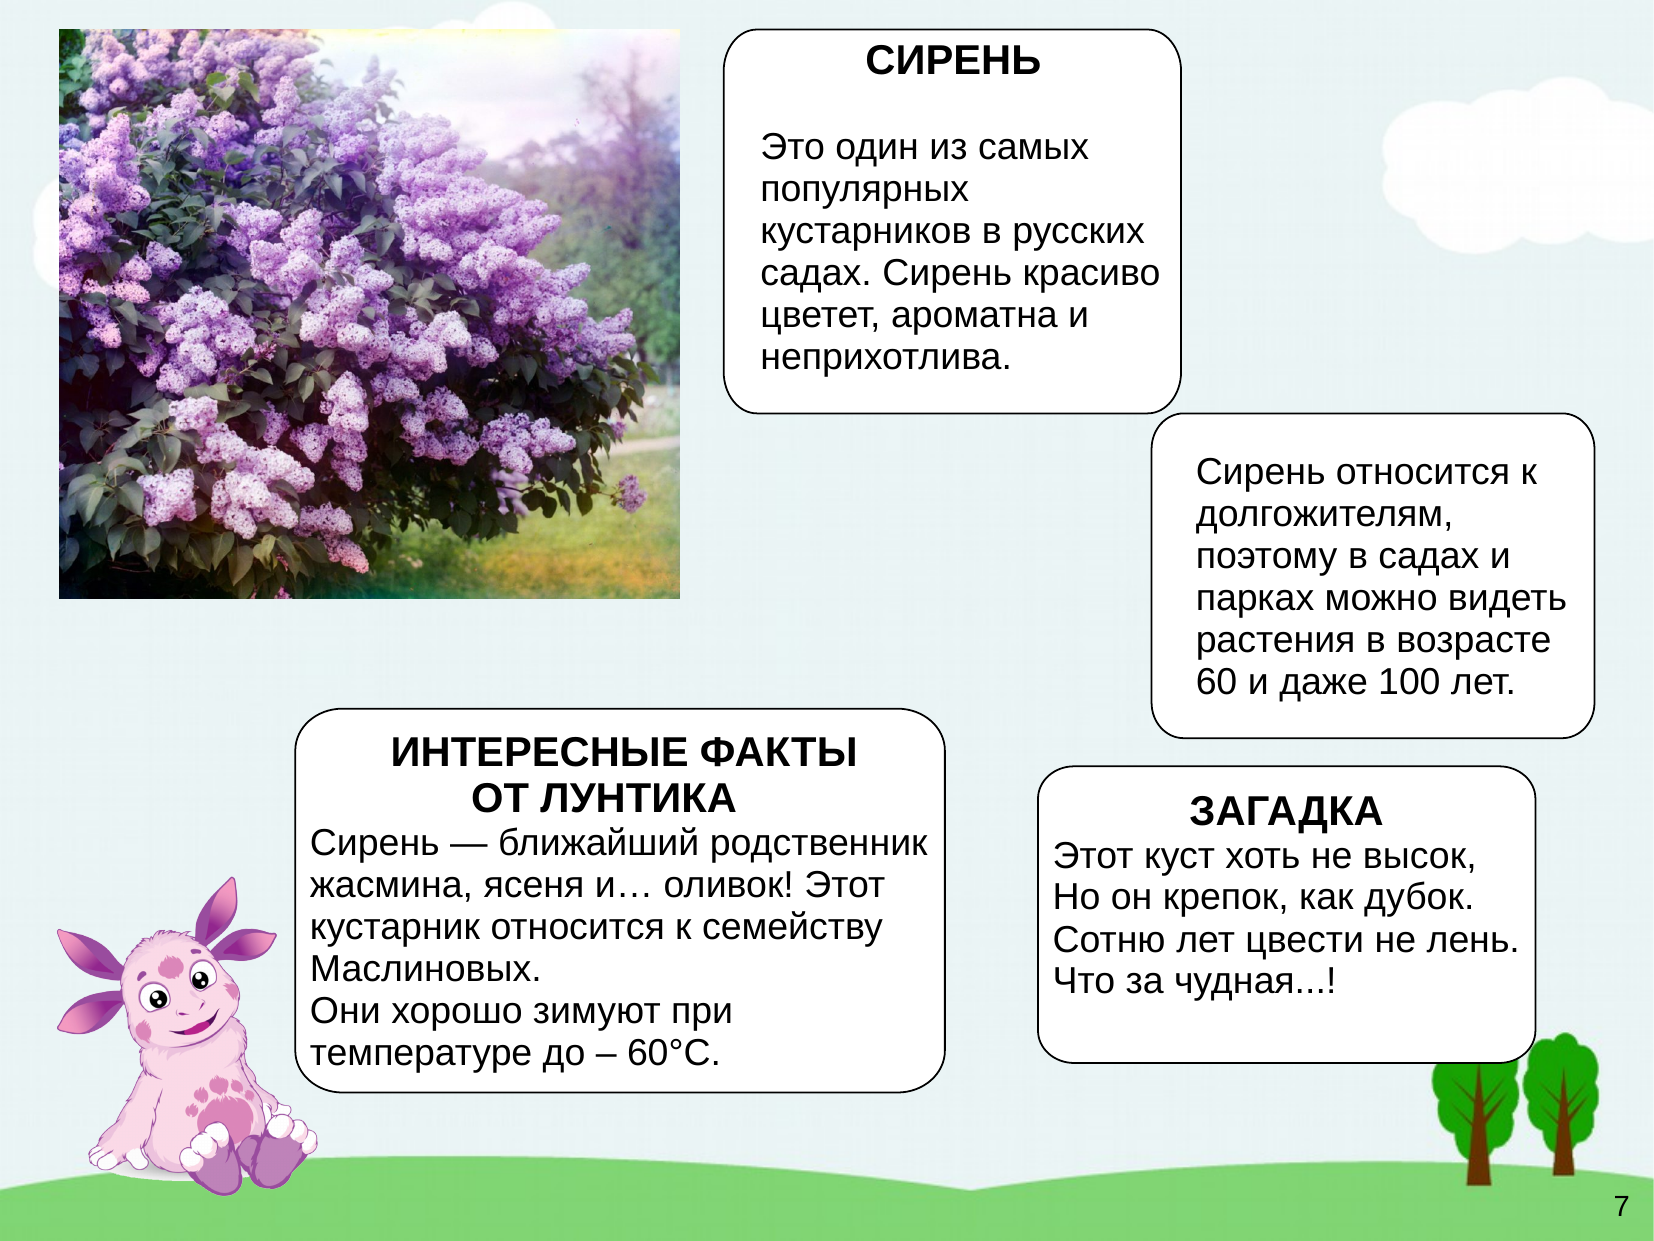

СИРЕНЬ
Это один из самых популярных кустарников в русских садах. Сирень красиво цветет, ароматна и неприхотлива.
Сирень относится к долгожителям, поэтому в садах и парках можно видеть растения в возрасте 60 и даже 100 лет.
 ИНТЕРЕСНЫЕ ФАКТЫ
 ОТ ЛУНТИКА
Сирень — ближайший родственник жасмина, ясеня и… оливок! Этот кустарник относится к семейству Маслиновых.
Они хорошо зимуют при температуре до – 60°С.
ЗАГАДКА
Этот куст хоть не высок,
Но он крепок, как дубок.
Сотню лет цвести не лень.
Что за чудная...!
7